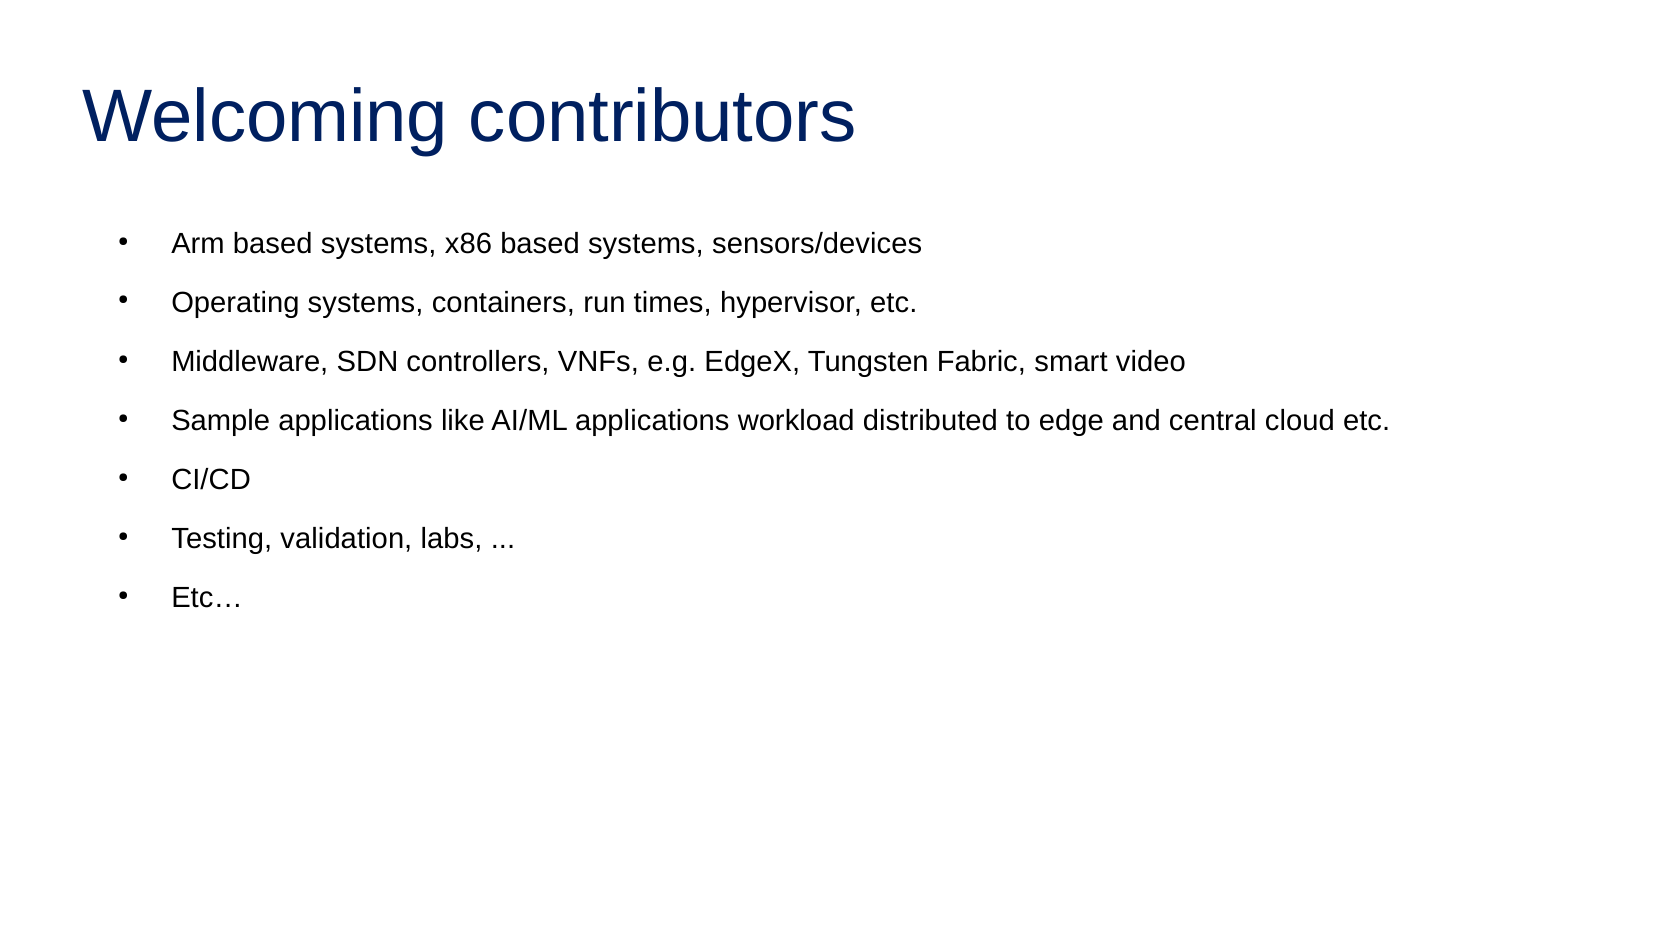

# Welcoming contributors
Arm based systems, x86 based systems, sensors/devices
Operating systems, containers, run times, hypervisor, etc.
Middleware, SDN controllers, VNFs, e.g. EdgeX, Tungsten Fabric, smart video
Sample applications like AI/ML applications workload distributed to edge and central cloud etc.
CI/CD
Testing, validation, labs, ...
Etc…